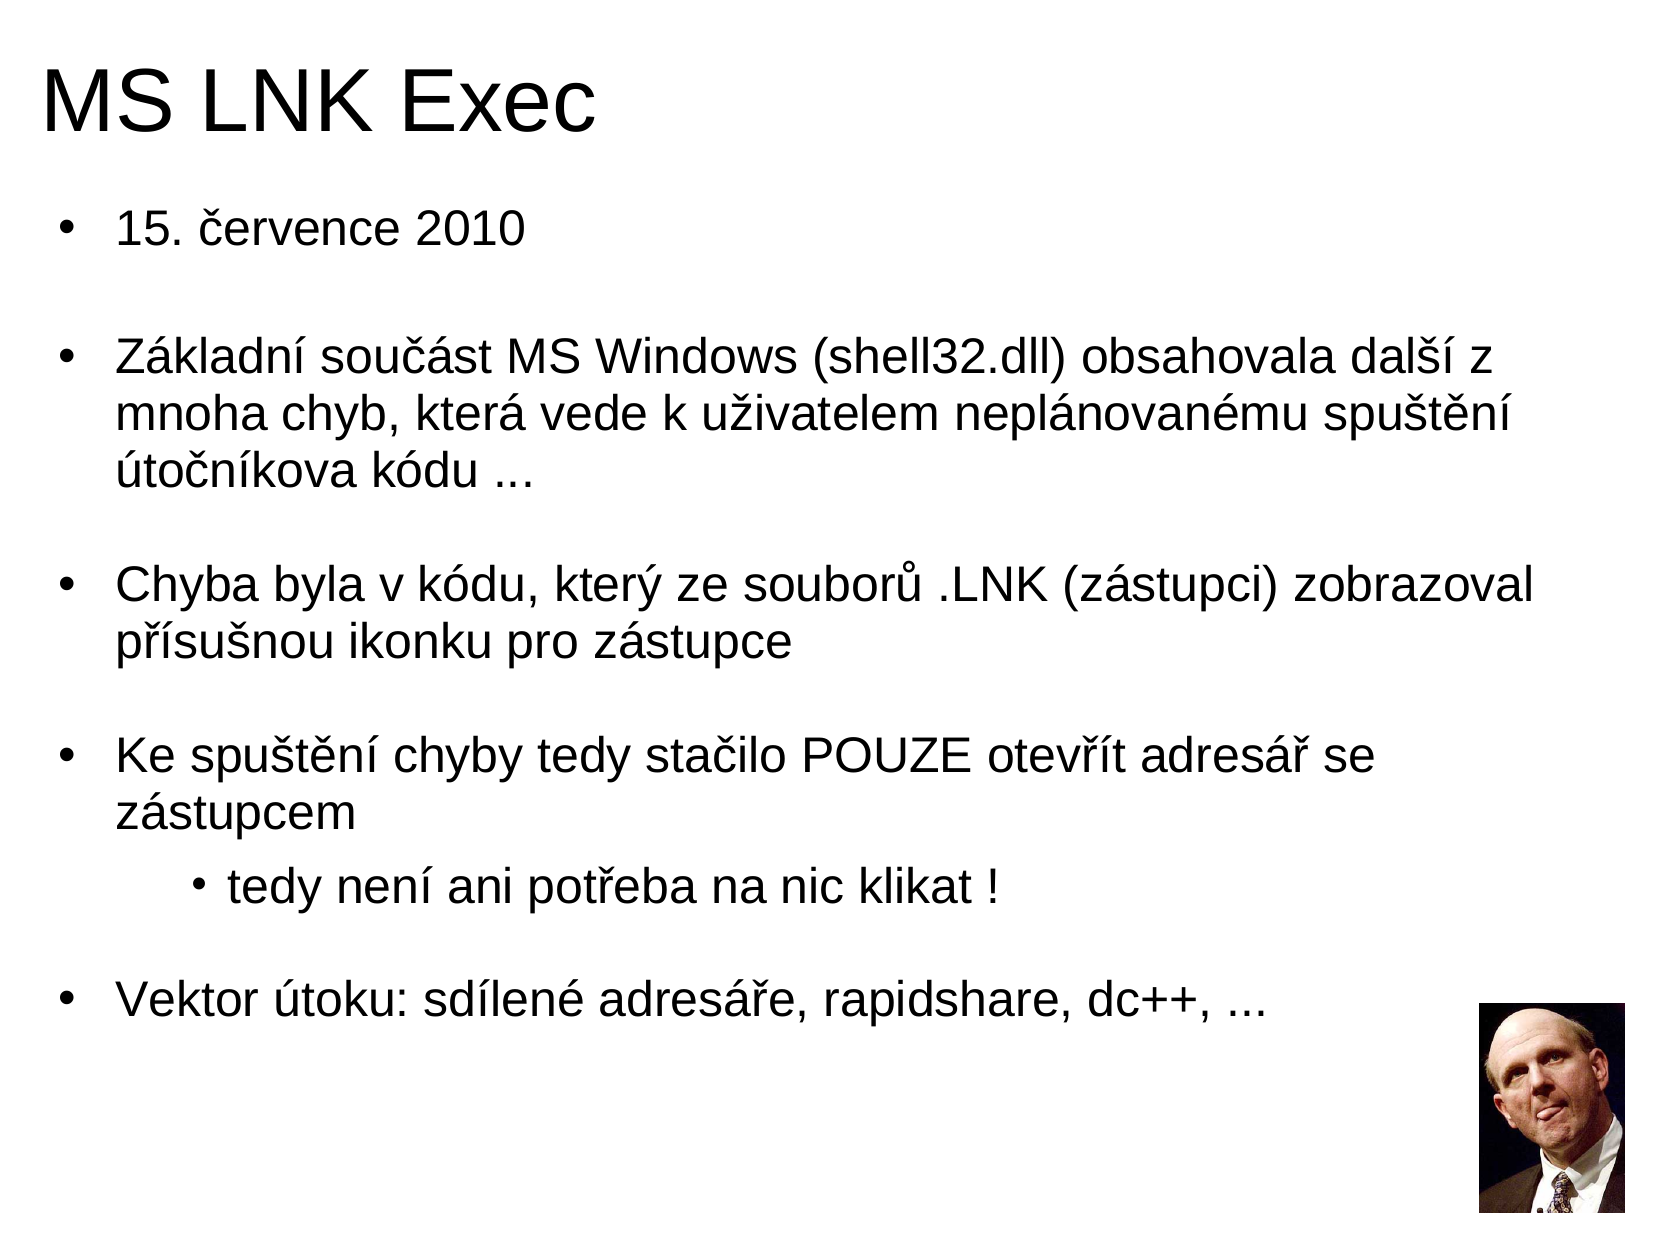

# MS LNK Exec
15. července 2010
Základní součást MS Windows (shell32.dll) obsahovala další z mnoha chyb, která vede k uživatelem neplánovanému spuštění útočníkova kódu ...
Chyba byla v kódu, který ze souborů .LNK (zástupci) zobrazoval přísušnou ikonku pro zástupce
Ke spuštění chyby tedy stačilo POUZE otevřít adresář se zástupcem
tedy není ani potřeba na nic klikat !
Vektor útoku: sdílené adresáře, rapidshare, dc++, ...